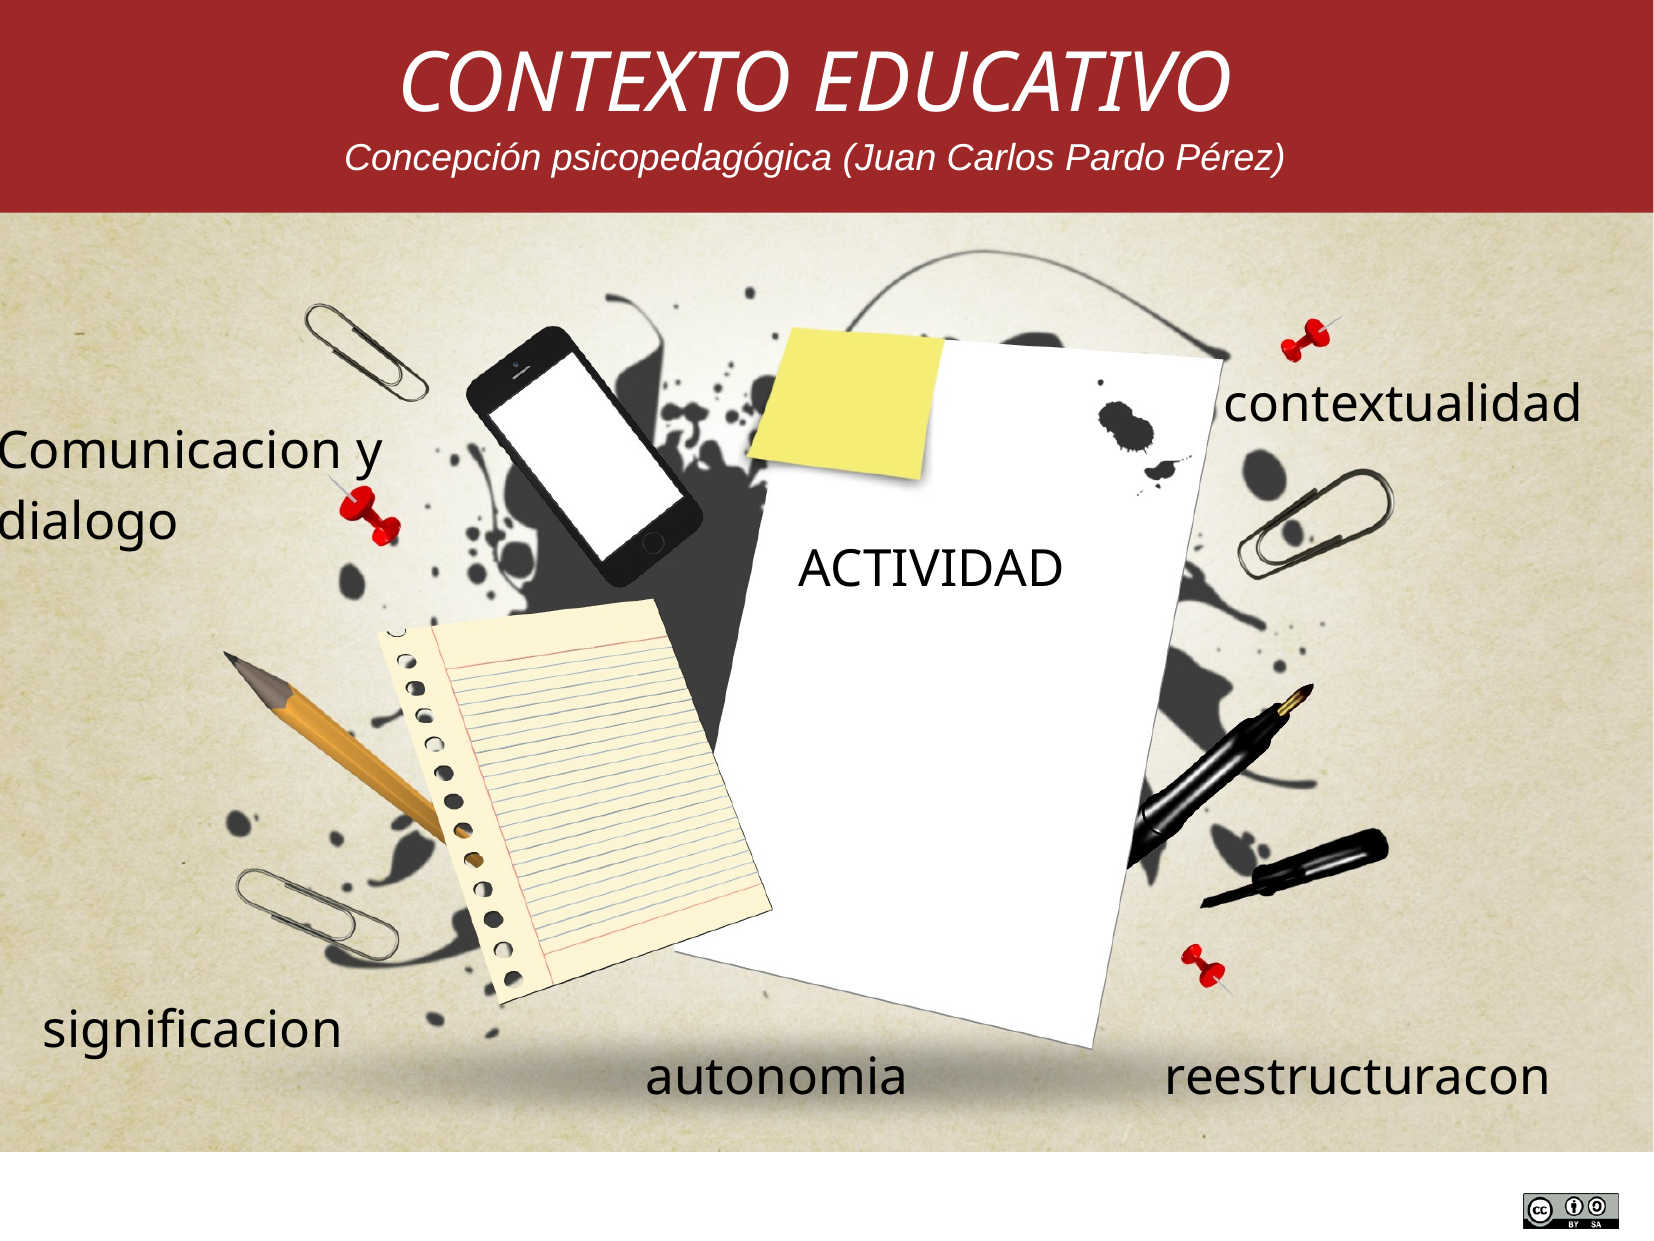

CONTEXTO EDUCATIVO
Concepción psicopedagógica (Juan Carlos Pardo Pérez)
contextualidad
Comunicacion y dialogo
# ACTIVIDAD
significacion
autonomia
reestructuracon